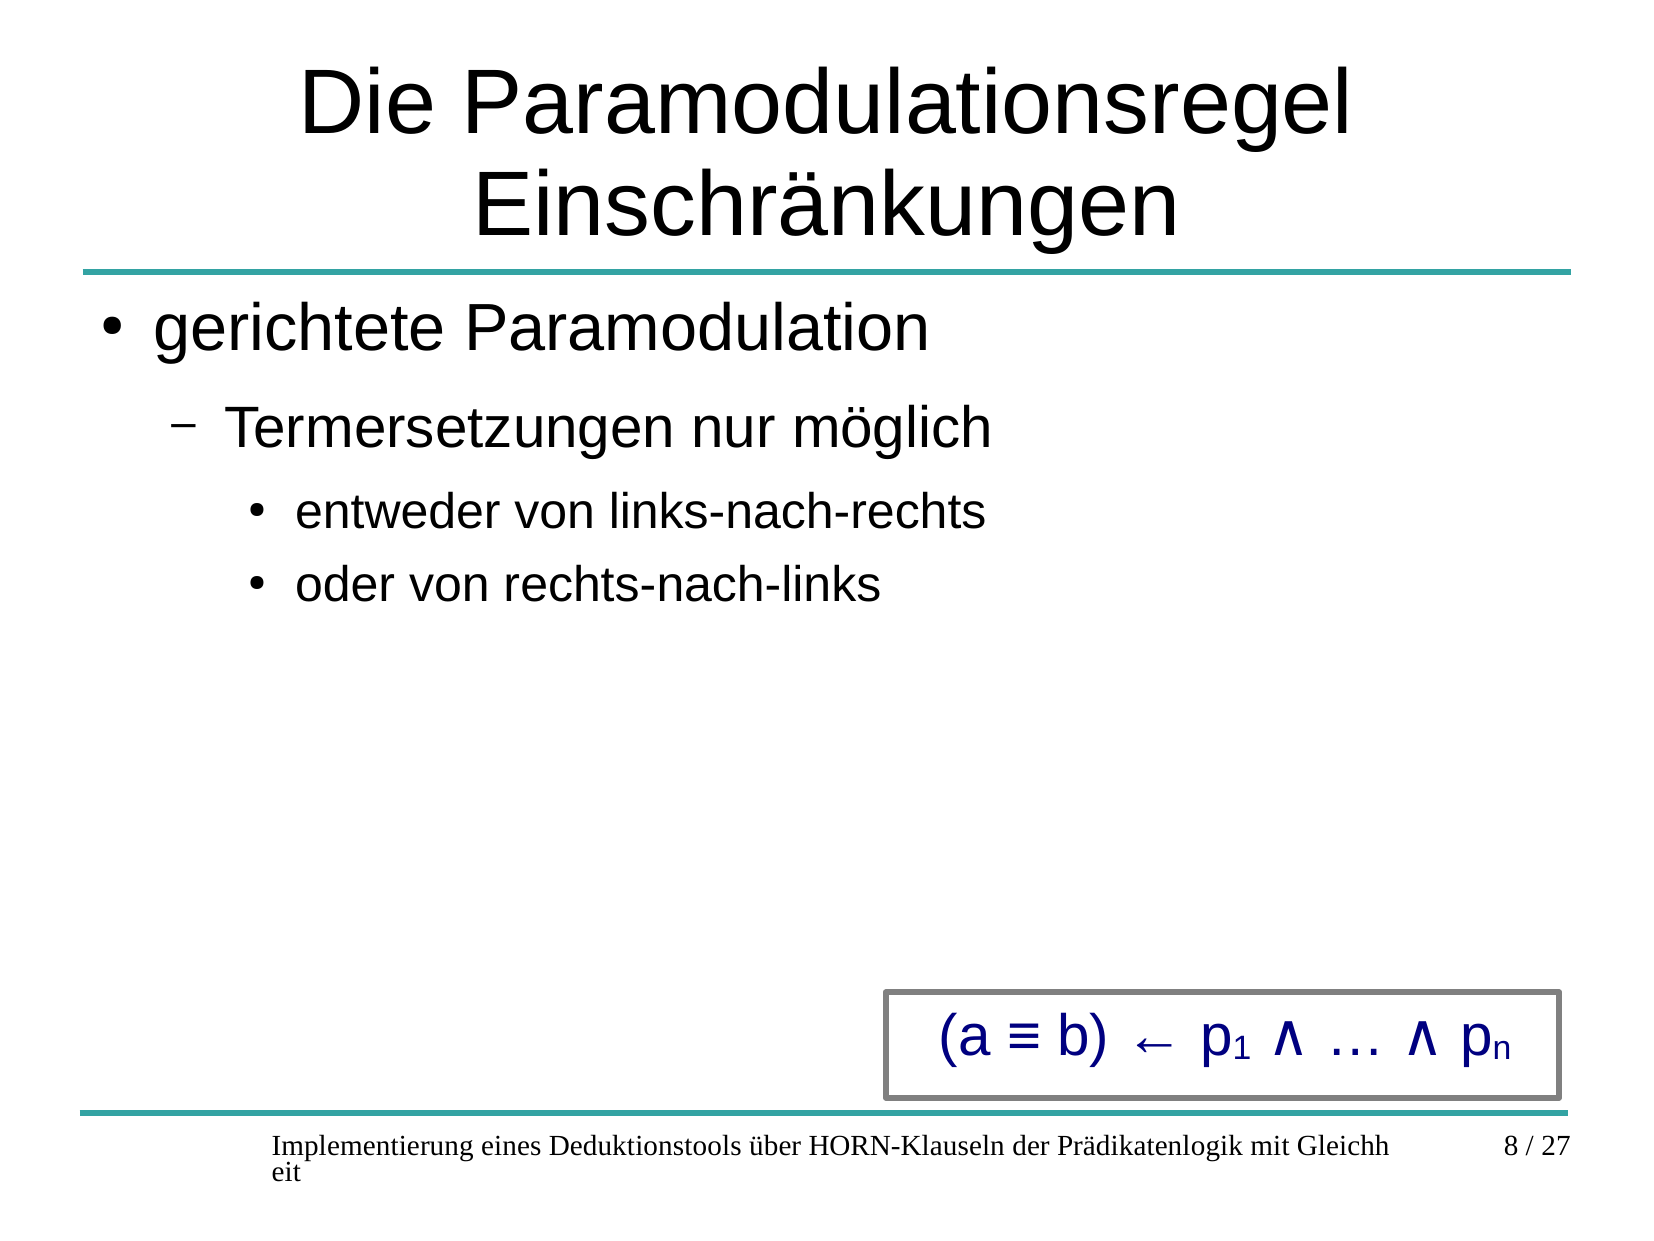

# Die Paramodulationsregel Einschränkungen
gerichtete Paramodulation
Termersetzungen nur möglich
entweder von links-nach-rechts
oder von rechts-nach-links
(a ≡ b) ← p1 ∧ … ∧ pn
Implementierung eines Deduktionstools über HORN-Klauseln der Prädikatenlogik mit Gleichheit
8